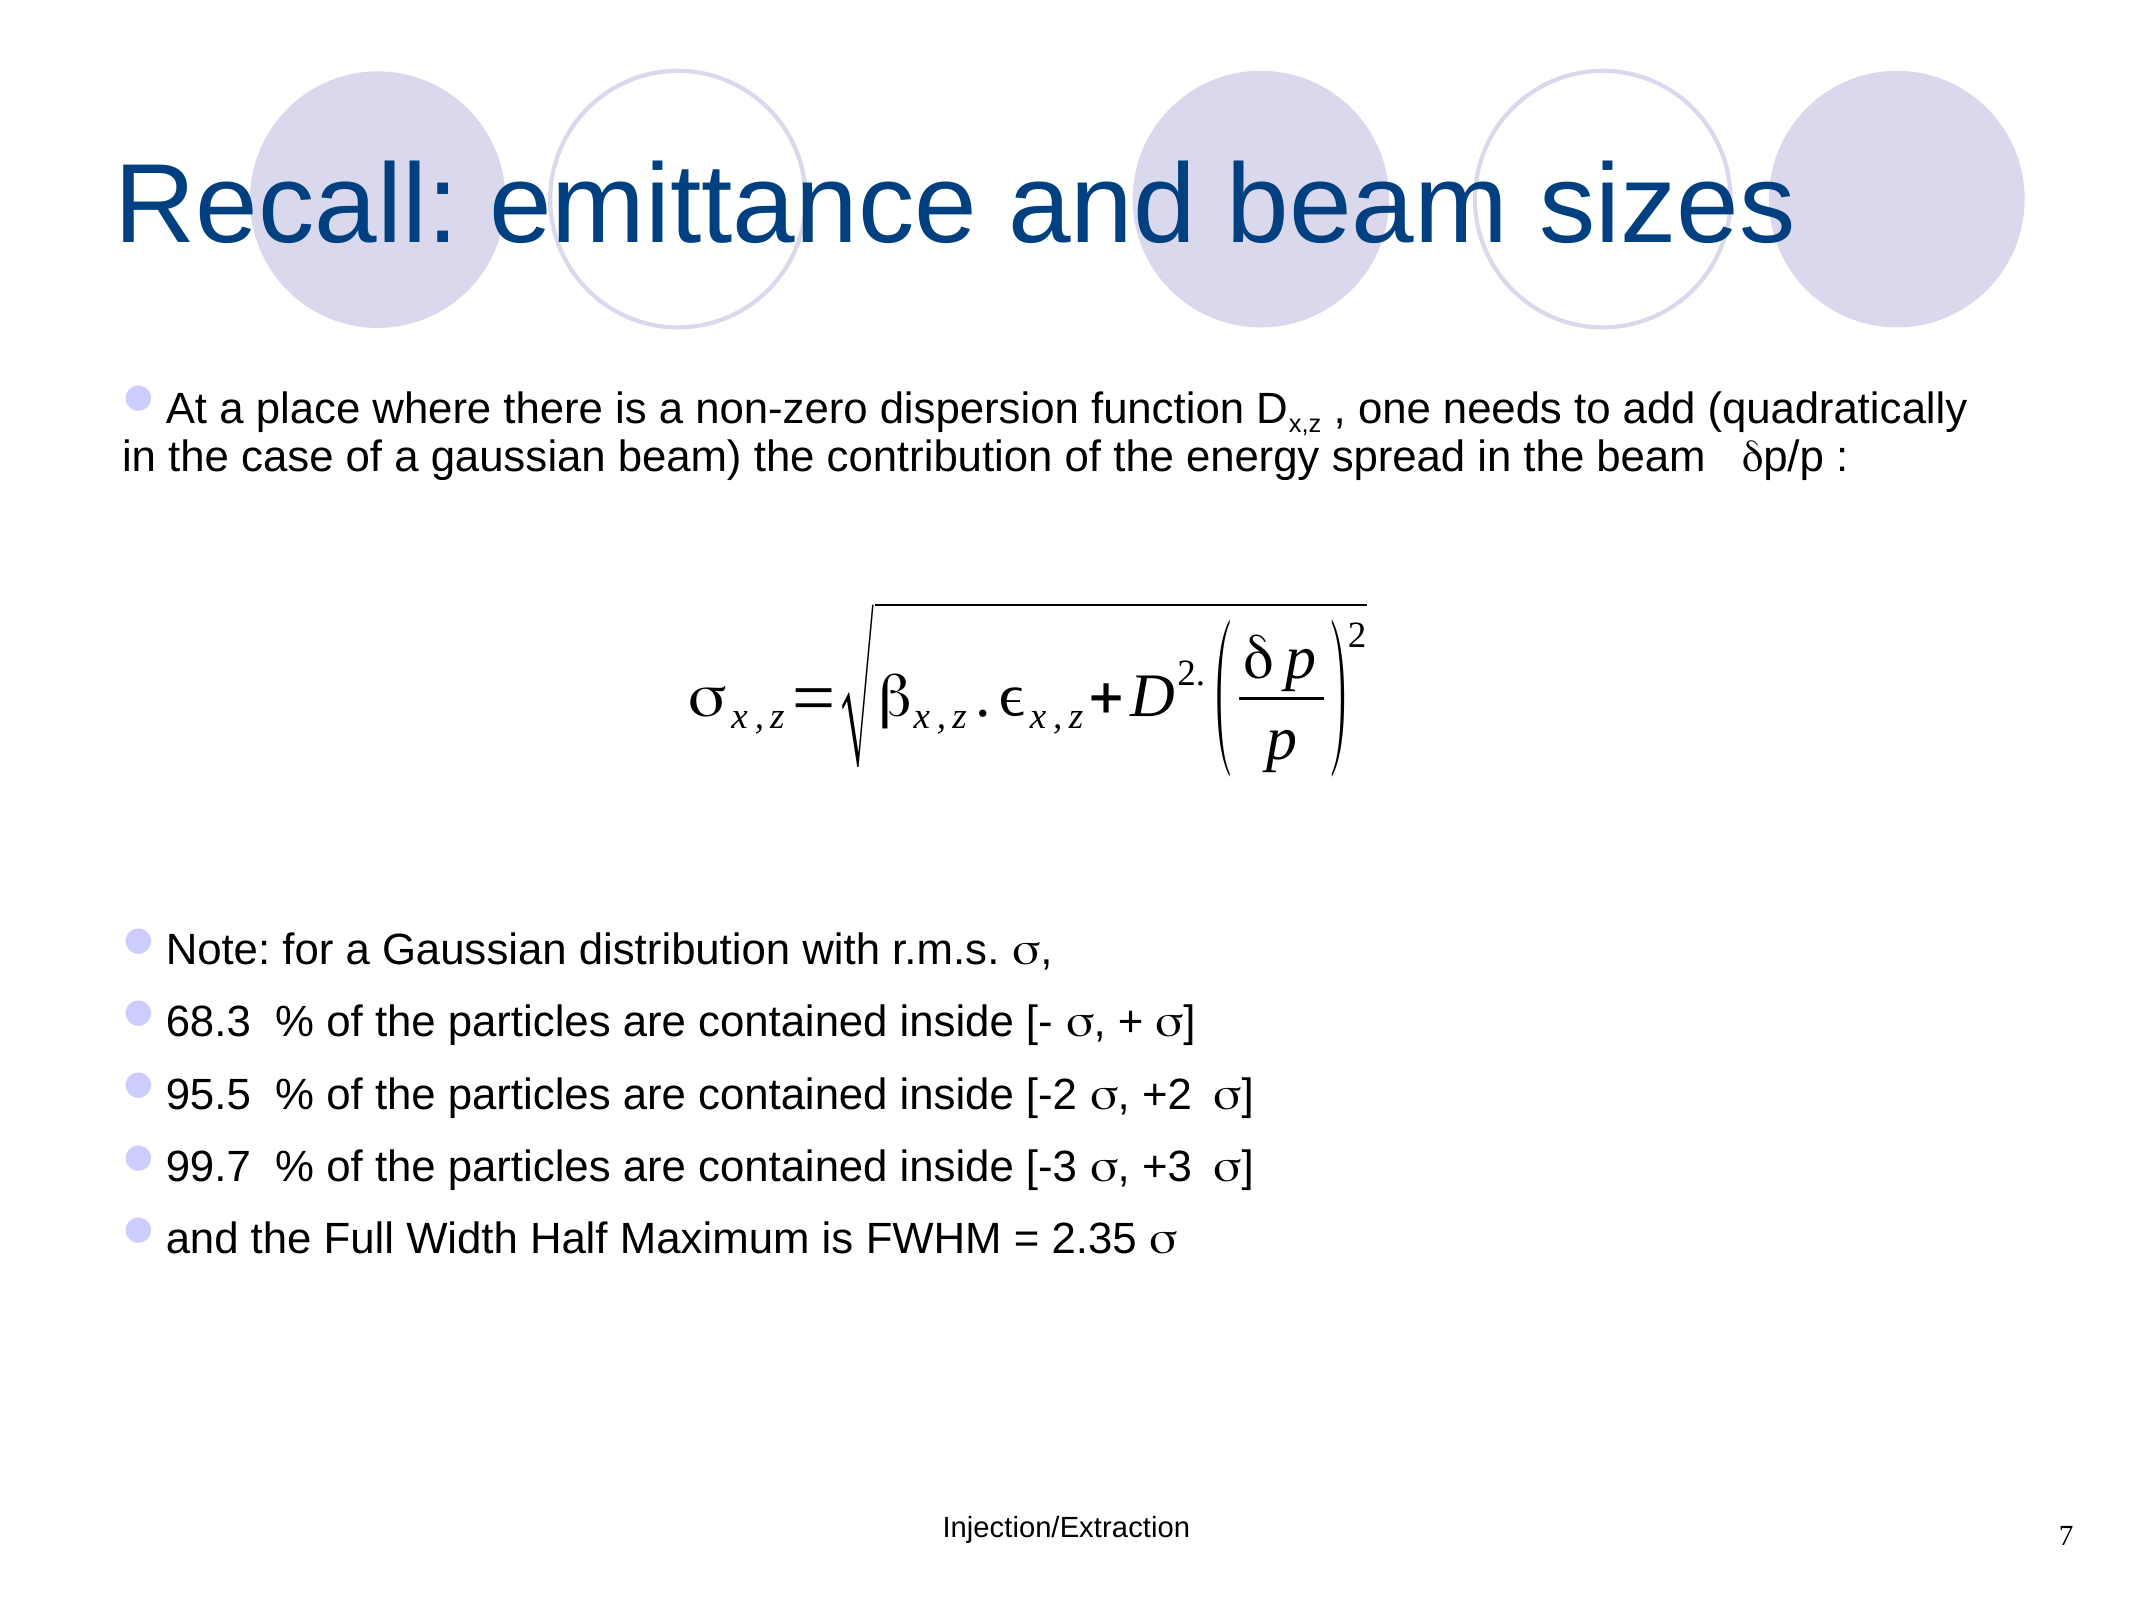

# Recall: emittance and beam sizes
At a place where there is a non-zero dispersion function Dx,z , one needs to add (quadratically in the case of a gaussian beam) the contribution of the energy spread in the beam p/p :
Note: for a Gaussian distribution with r.m.s. ,
68.3 % of the particles are contained inside [- , + ]
95.5 % of the particles are contained inside [-2 , +2]
99.7 % of the particles are contained inside [-3 , +3]
and the Full Width Half Maximum is FWHM = 2.35 
7